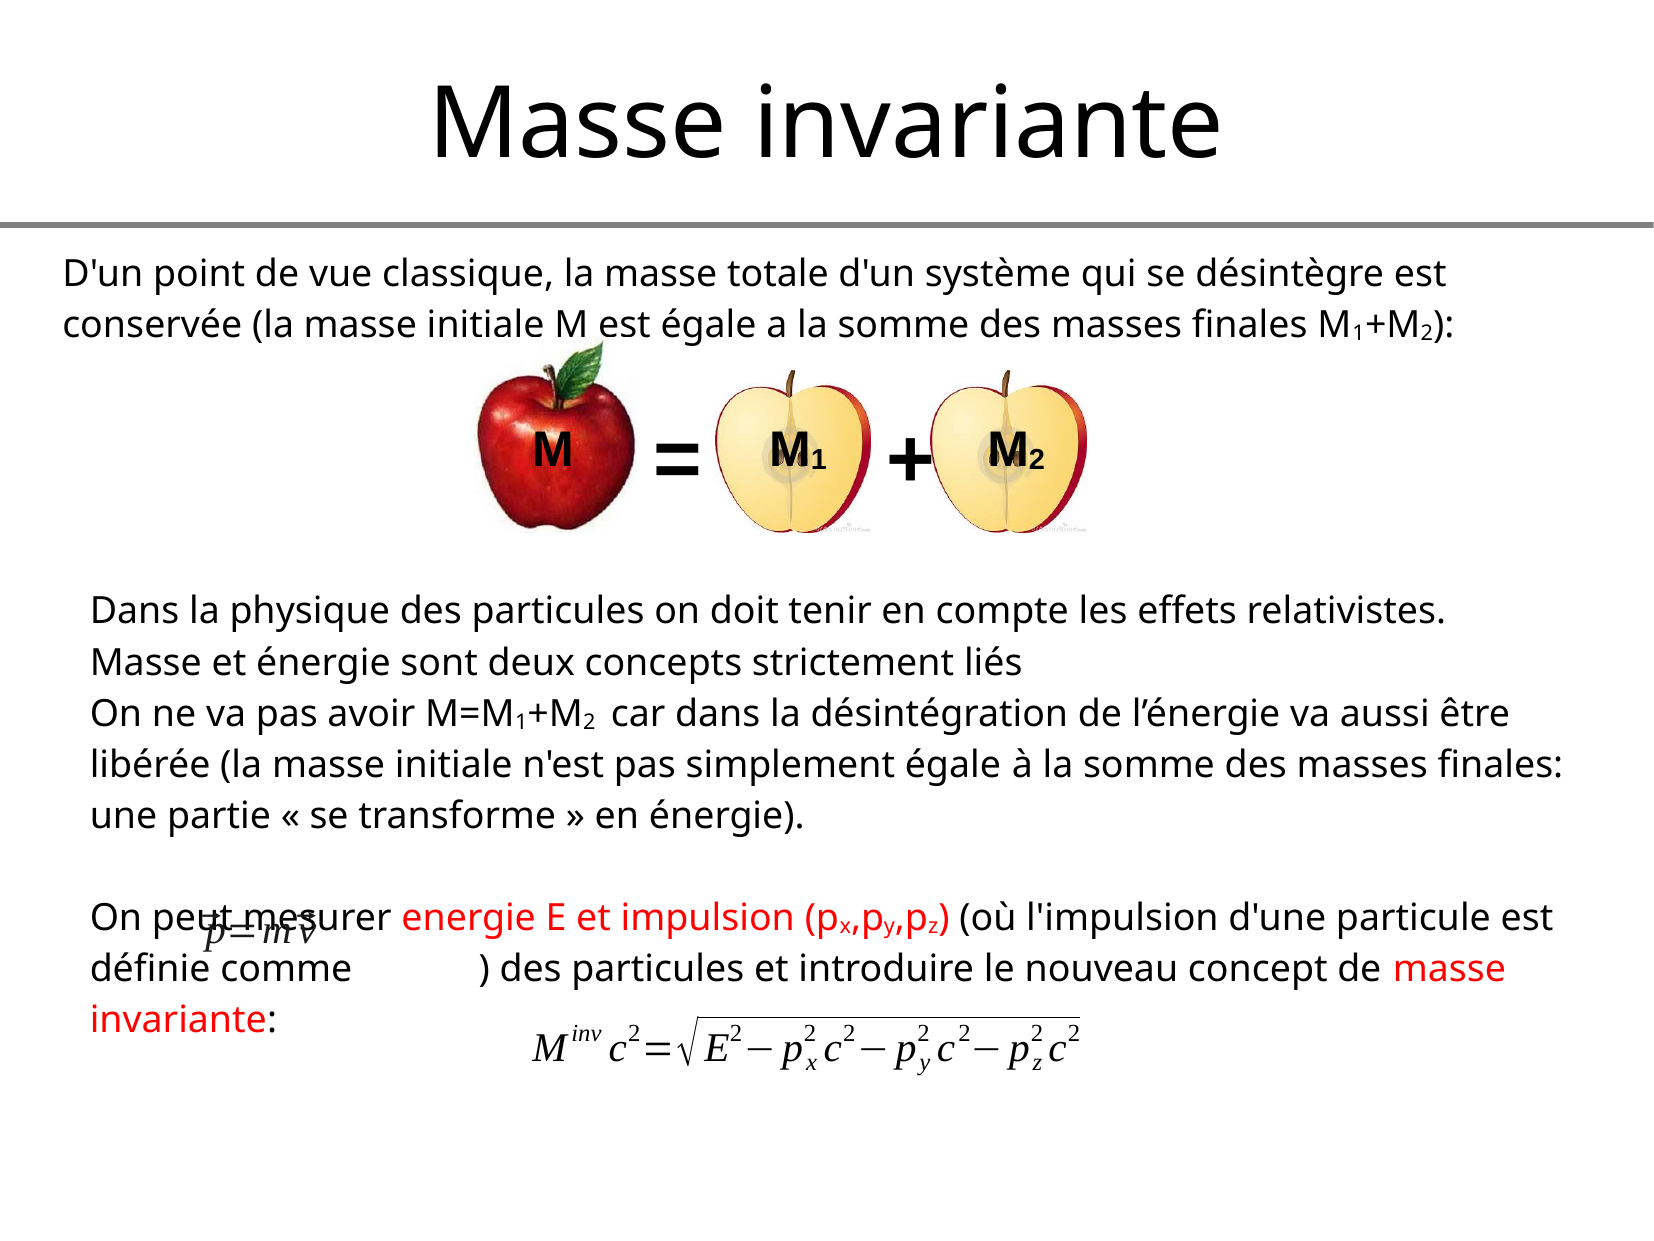

Masse invariante
D'un point de vue classique, la masse totale d'un système qui se désintègre est conservée (la masse initiale M est égale a la somme des masses finales M1+M2):
=
+
M
M1
M2
Dans la physique des particules on doit tenir en compte les effets relativistes.
Masse et énergie sont deux concepts strictement liés
On ne va pas avoir M=M1+M2 car dans la désintégration de l’énergie va aussi être libérée (la masse initiale n'est pas simplement égale à la somme des masses finales: une partie « se transforme » en énergie).
On peut mesurer energie E et impulsion (px,py,pz) (où l'impulsion d'une particule est définie comme ) des particules et introduire le nouveau concept de masse invariante:
[Pour une particule d'impulsion nulle, c'est E=Mc2 !]
C'est la masse invariante qui est conservée lors d'une désintégration